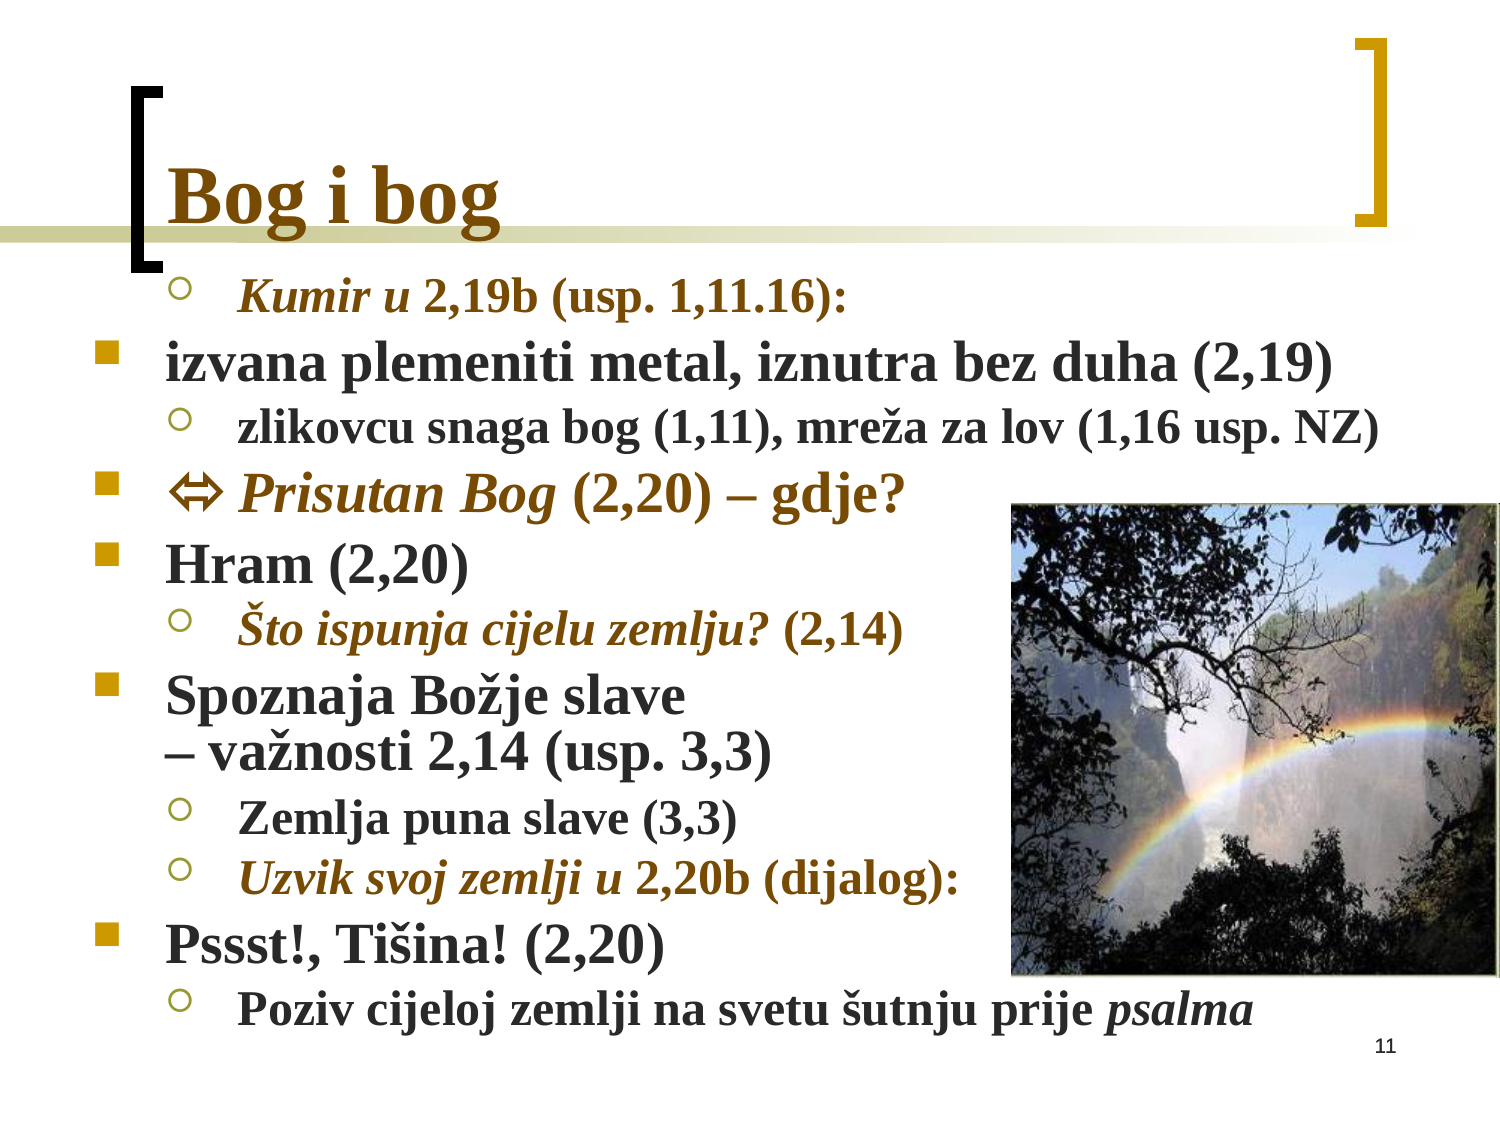

# Bog i bog
Kumir u 2,19b (usp. 1,11.16):
izvana plemeniti metal, iznutra bez duha (2,19)
zlikovcu snaga bog (1,11), mreža za lov (1,16 usp. NZ)
 Prisutan Bog (2,20) – gdje?
Hram (2,20)
Što ispunja cijelu zemlju? (2,14)
Spoznaja Božje slave
– važnosti 2,14 (usp. 3,3)
Zemlja puna slave (3,3)
Uzvik svoj zemlji u 2,20b (dijalog):
Pssst!, Tišina! (2,20)
Poziv cijeloj zemlji na svetu šutnju prije psalma